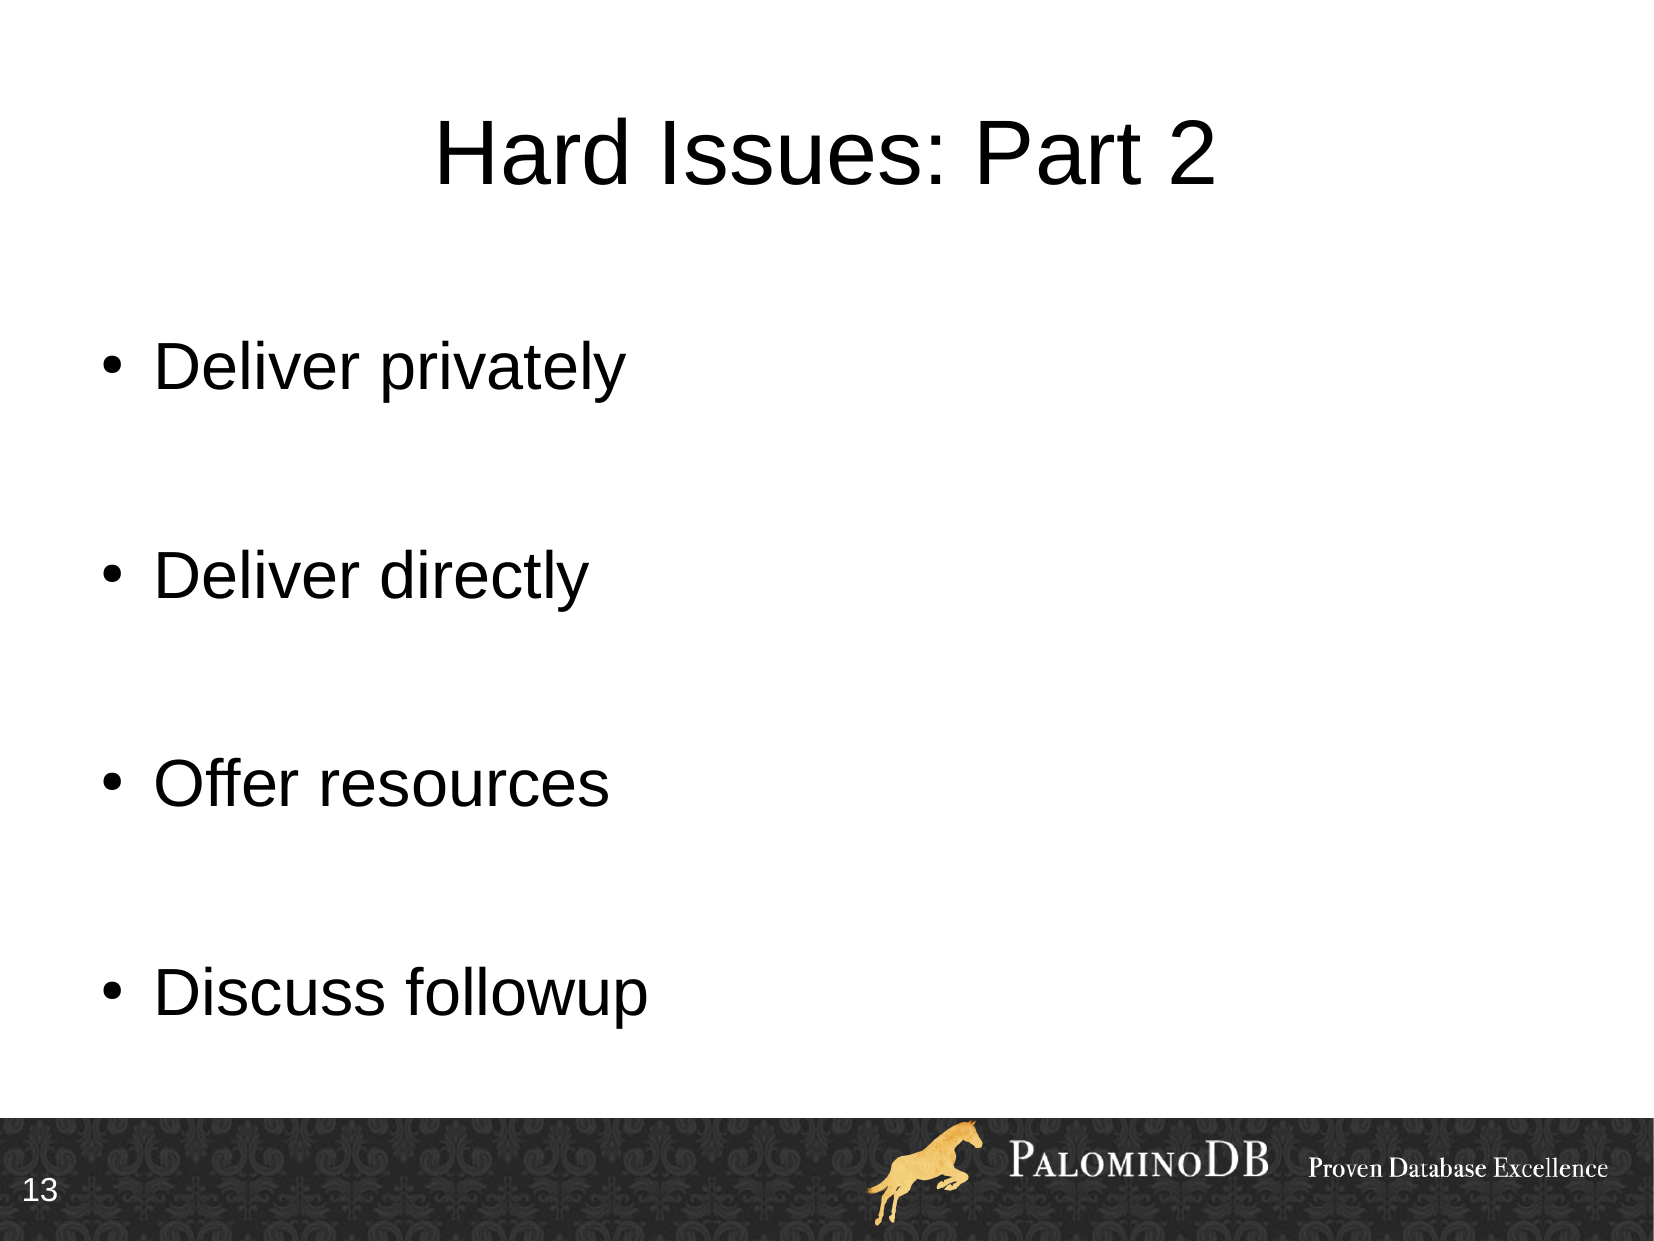

# Hard Issues: Part 2
Deliver privately
Deliver directly
Offer resources
Discuss followup